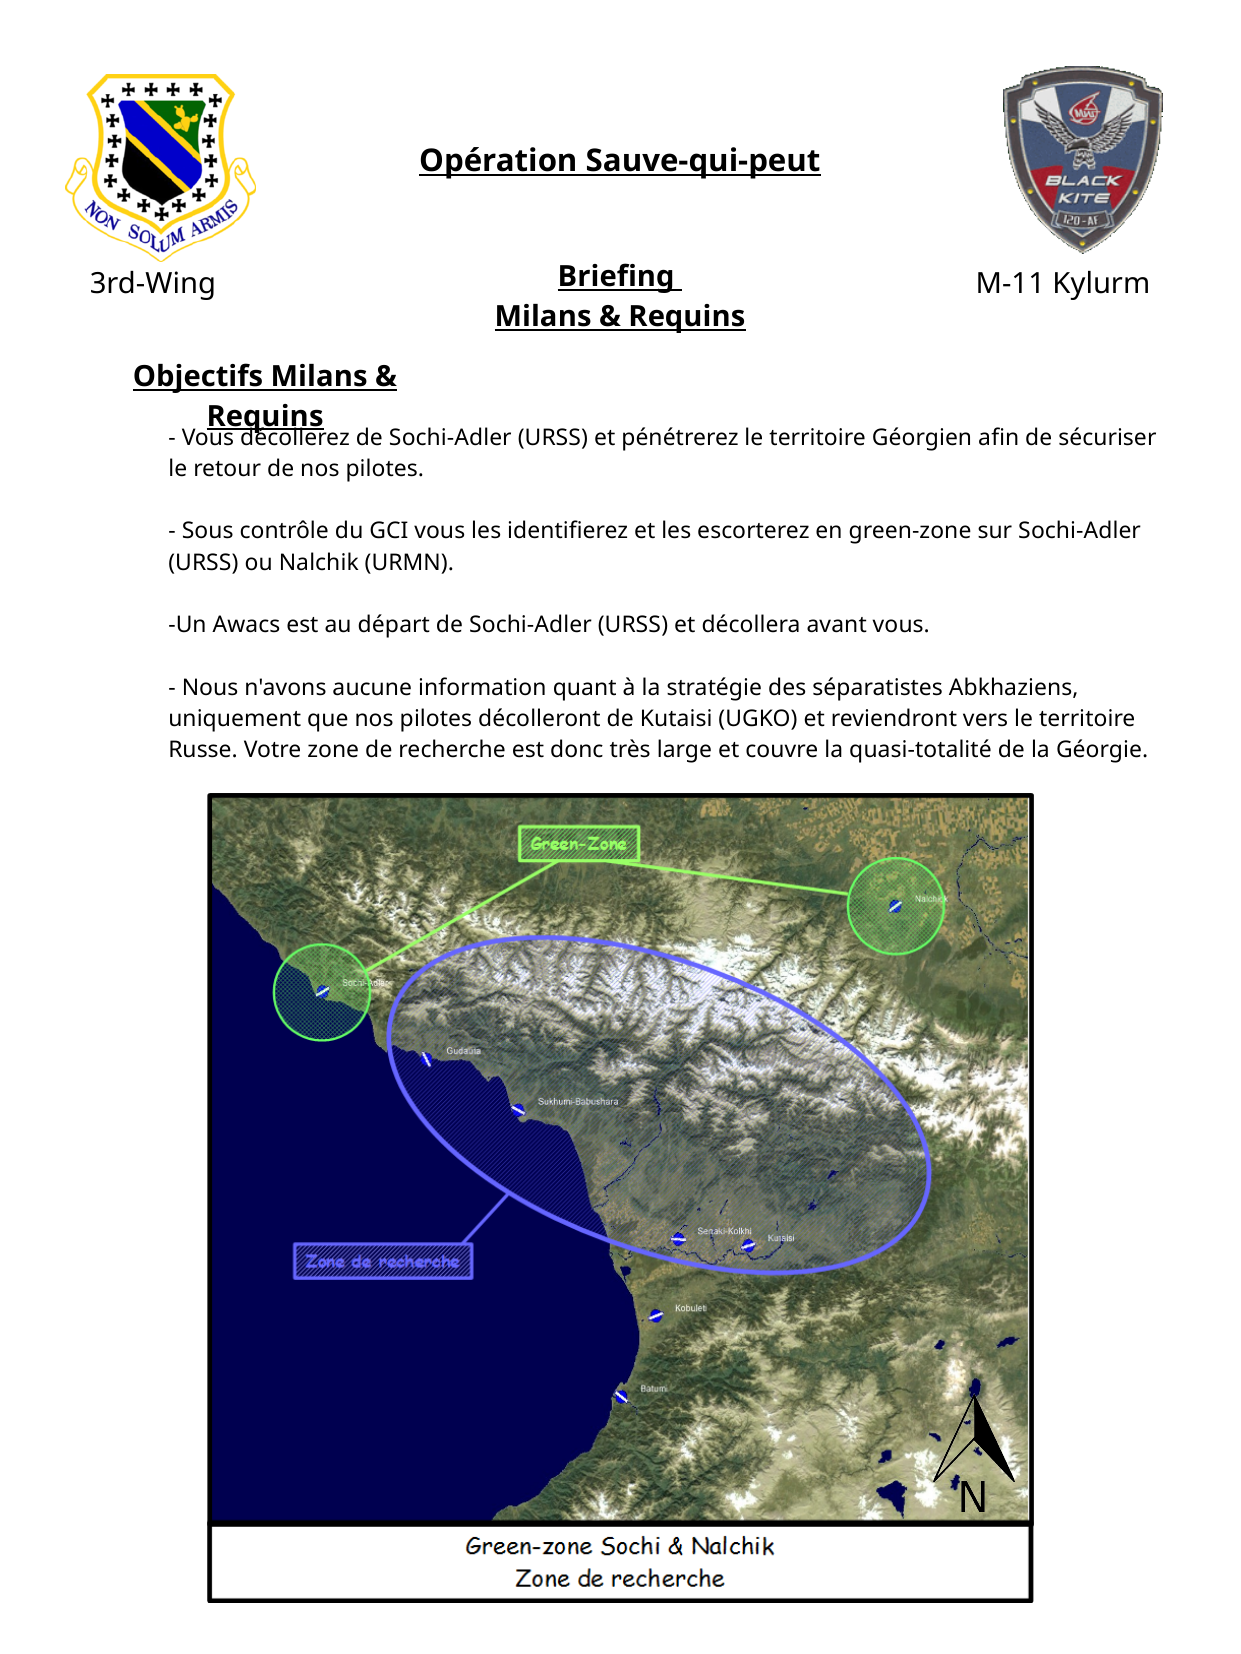

# Opération Sauve-qui-peut 3rd-Wing											M-11 Kylurm
Briefing
Milans & Requins
Objectifs Milans & Requins
- Vous décollerez de Sochi-Adler (URSS) et pénétrerez le territoire Géorgien afin de sécuriser le retour de nos pilotes.
- Sous contrôle du GCI vous les identifierez et les escorterez en green-zone sur Sochi-Adler (URSS) ou Nalchik (URMN).
-Un Awacs est au départ de Sochi-Adler (URSS) et décollera avant vous.
- Nous n'avons aucune information quant à la stratégie des séparatistes Abkhaziens, uniquement que nos pilotes décolleront de Kutaisi (UGKO) et reviendront vers le territoire Russe. Votre zone de recherche est donc très large et couvre la quasi-totalité de la Géorgie.